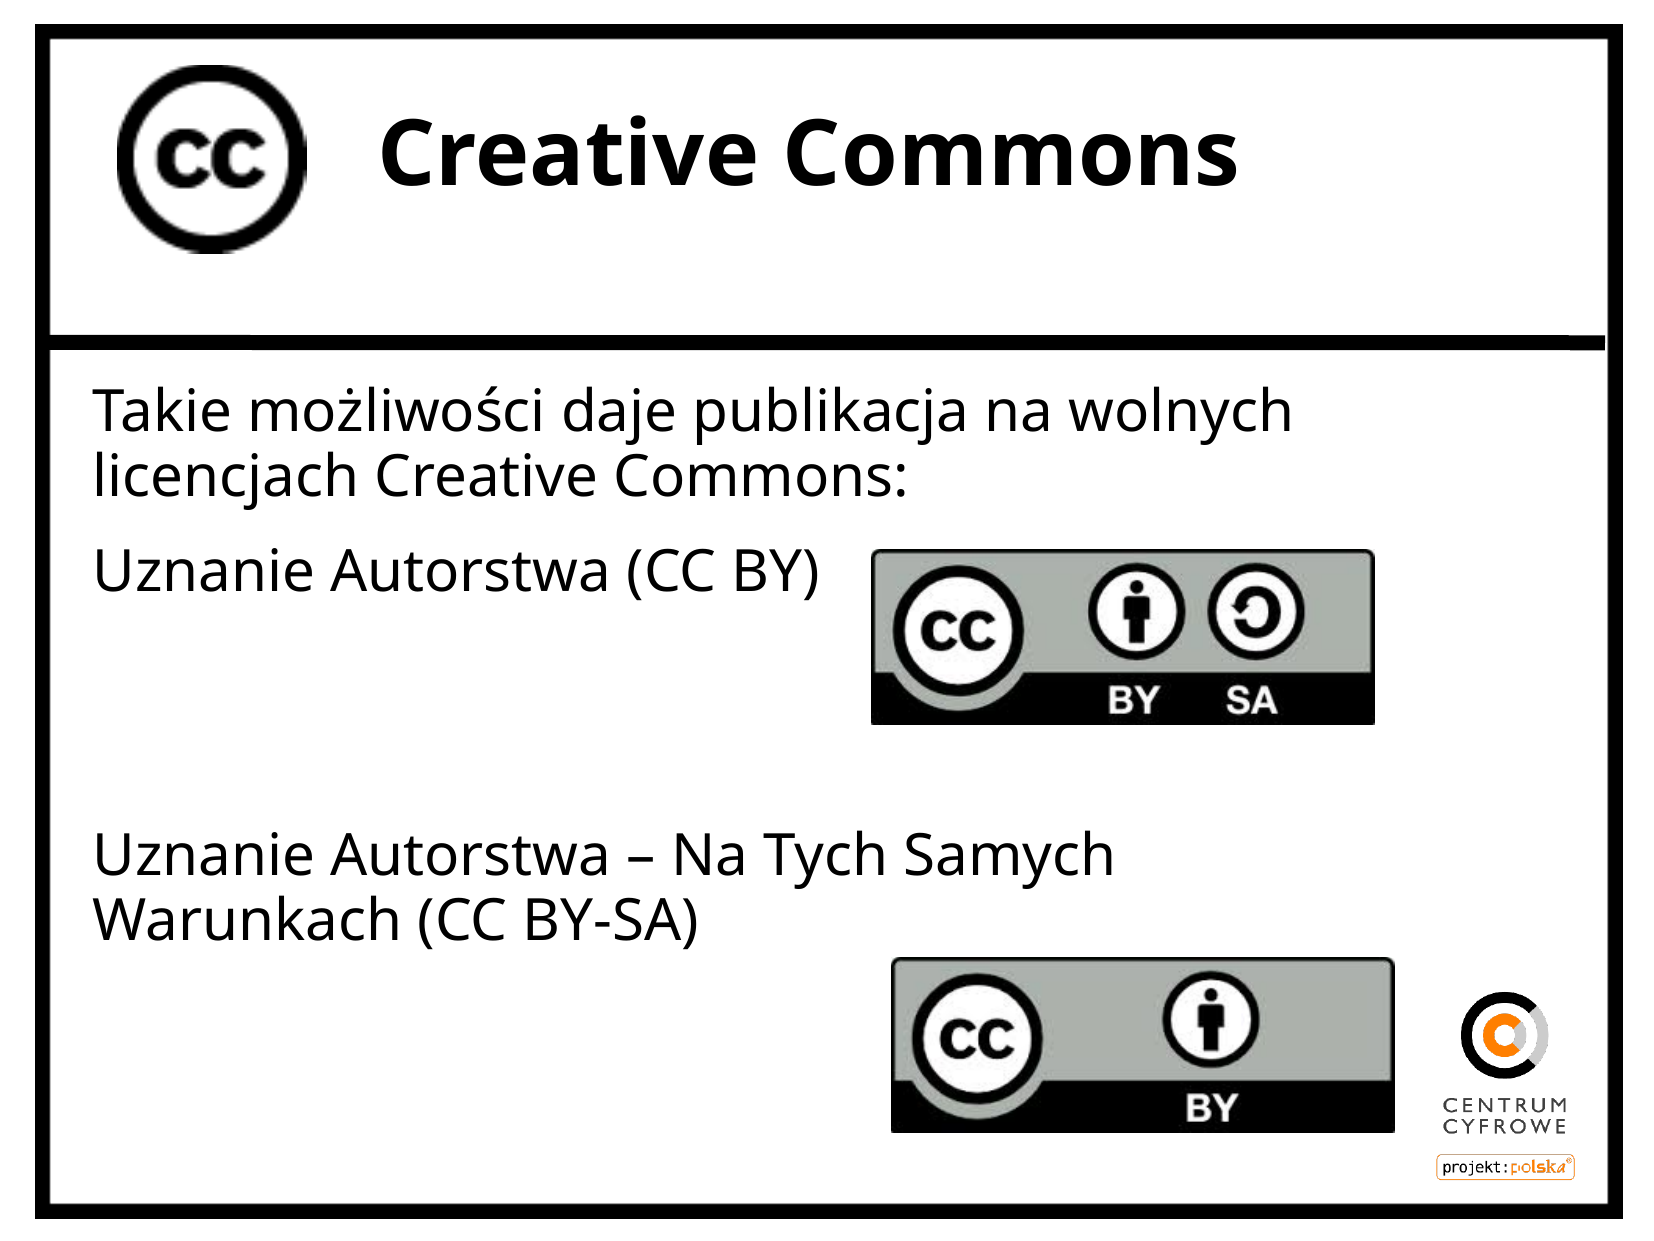

Creative Commons
Takie możliwości daje publikacja na wolnych licencjach Creative Commons:
Uznanie Autorstwa (CC BY)
Uznanie Autorstwa – Na Tych Samych Warunkach (CC BY-SA)